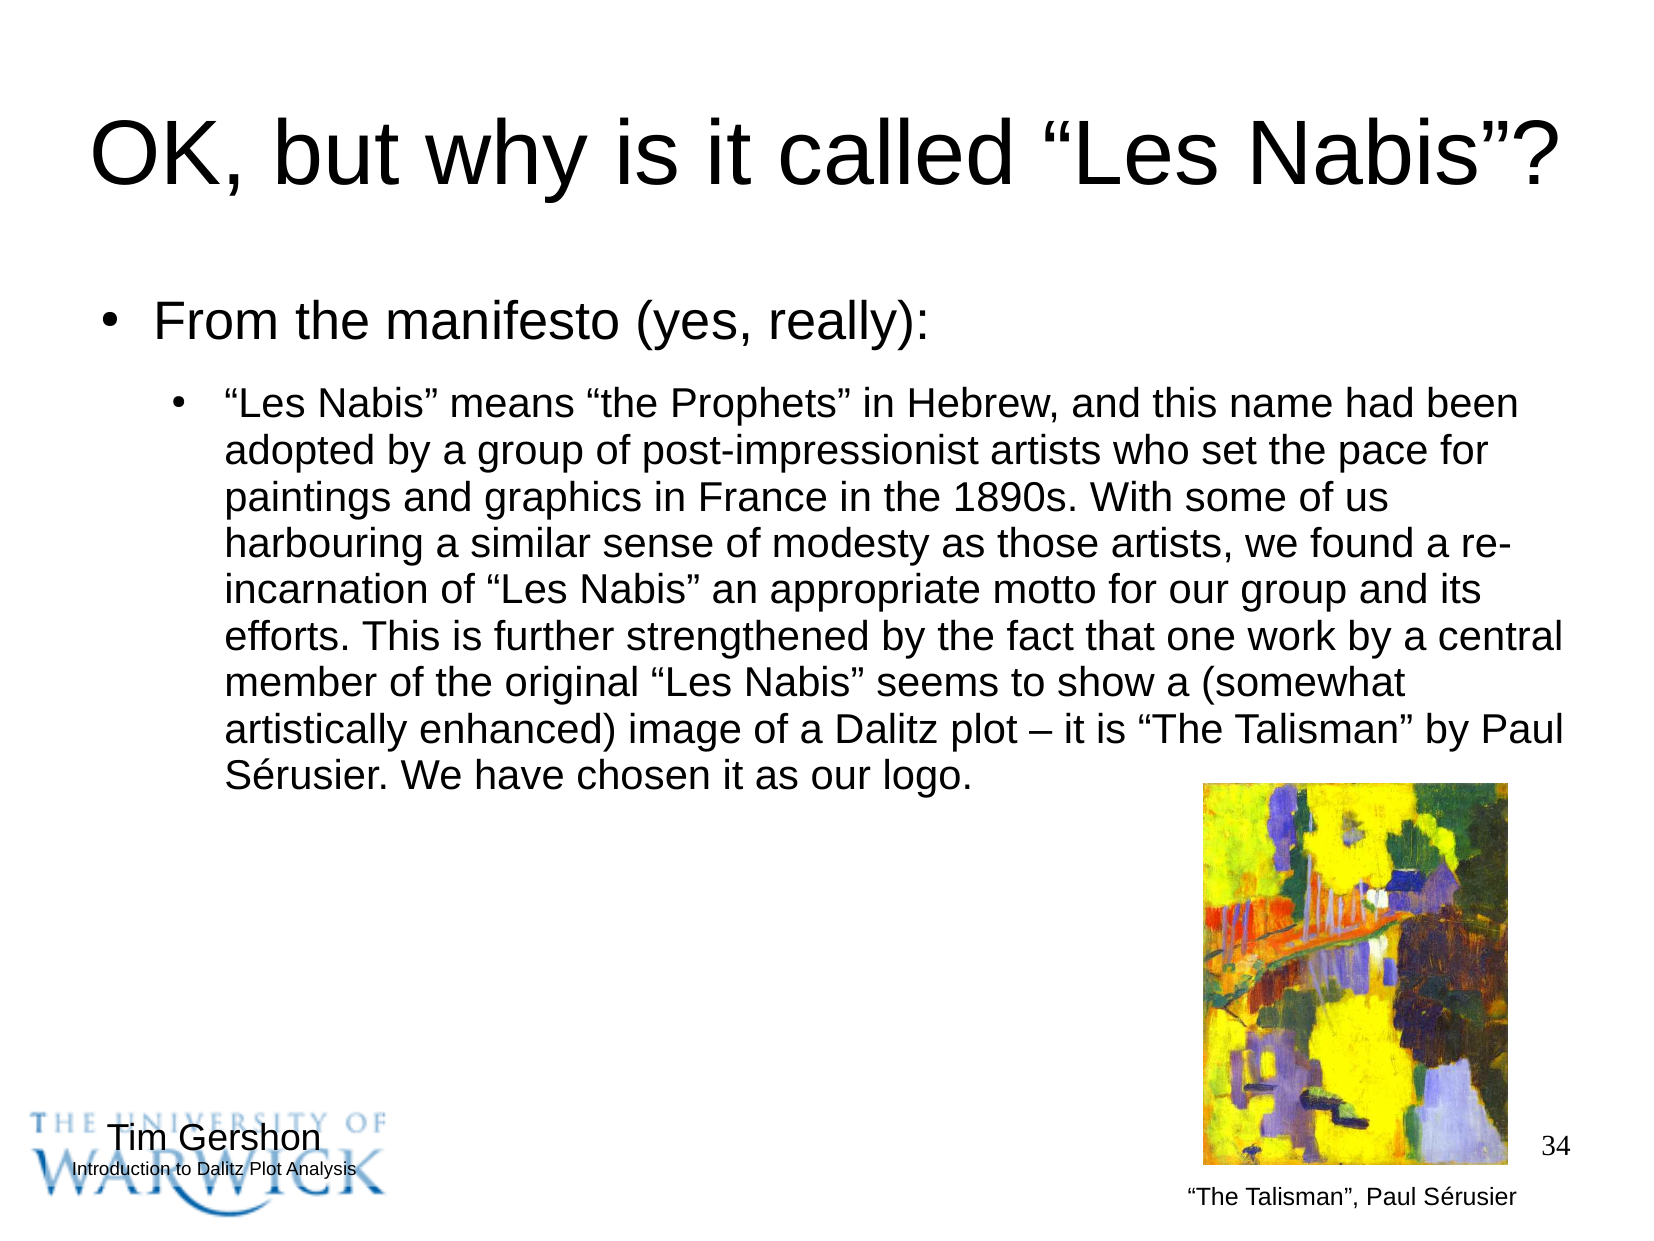

# OK, but why is it called “Les Nabis”?
From the manifesto (yes, really):
“Les Nabis” means “the Prophets” in Hebrew, and this name had been adopted by a group of post-impressionist artists who set the pace for paintings and graphics in France in the 1890s. With some of us harbouring a similar sense of modesty as those artists, we found a re-incarnation of “Les Nabis” an appropriate motto for our group and its efforts. This is further strengthened by the fact that one work by a central member of the original “Les Nabis” seems to show a (somewhat artistically enhanced) image of a Dalitz plot – it is “The Talisman” by Paul Sérusier. We have chosen it as our logo.
Tim Gershon
Introduction to Dalitz Plot Analysis
34
“The Talisman”, Paul Sérusier